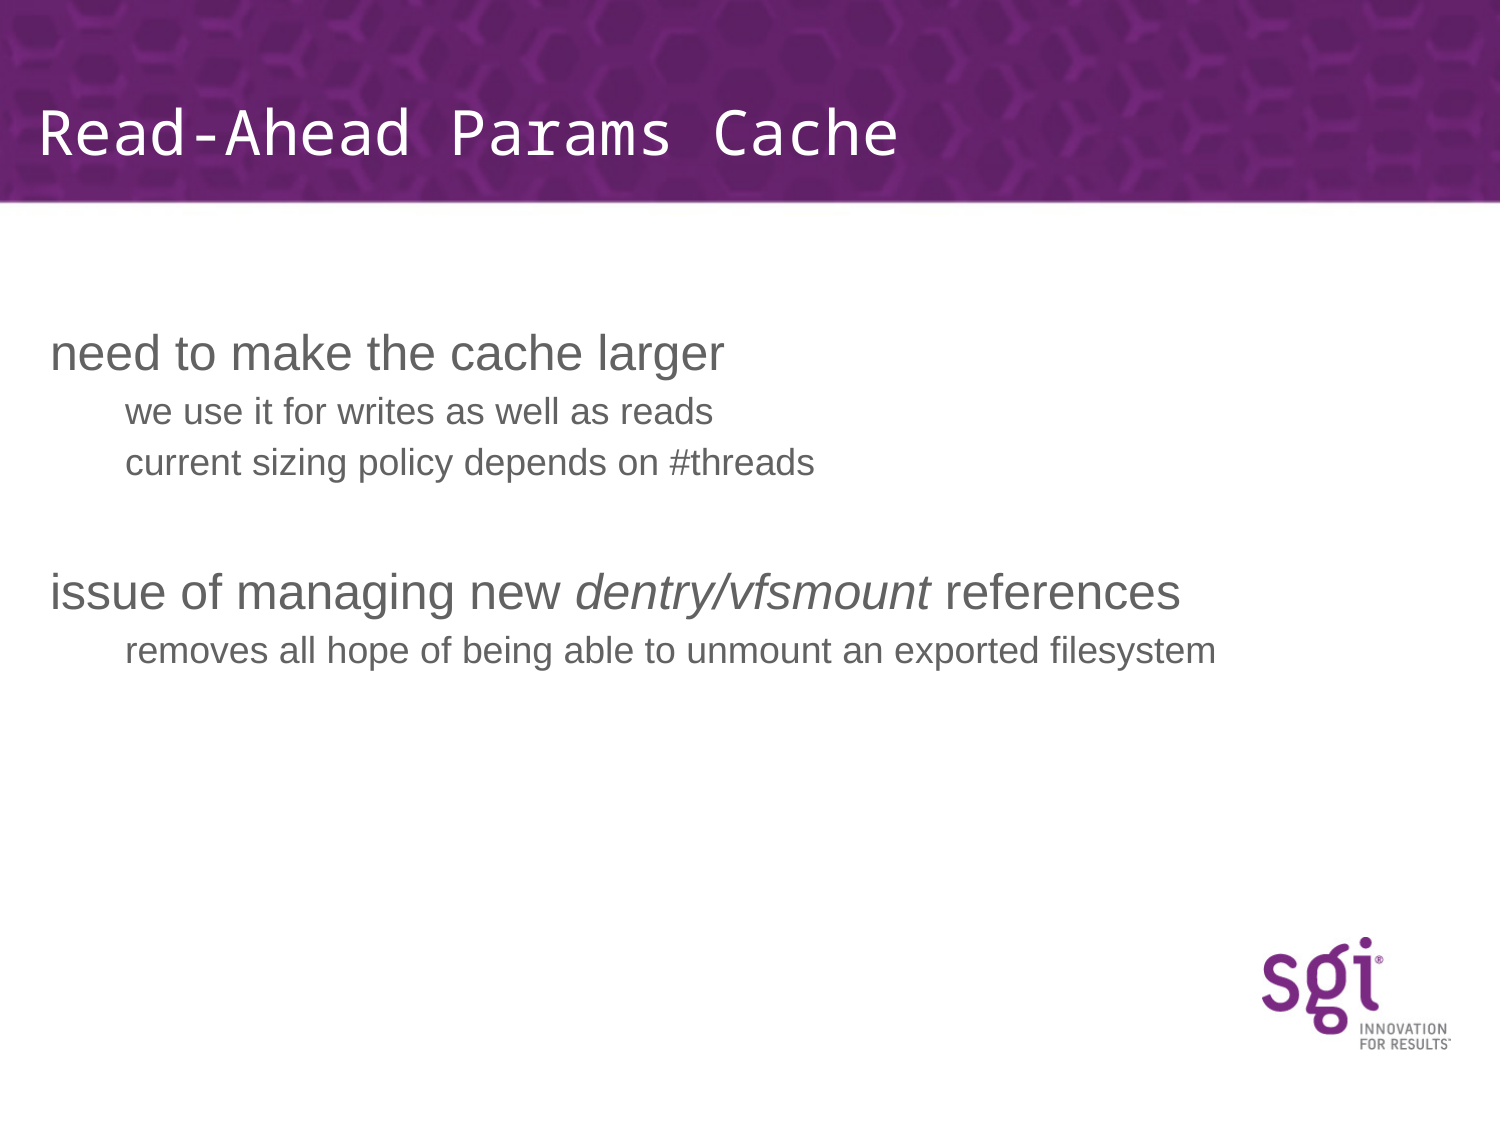

# Read-Ahead Params Cache
need to make the cache larger
we use it for writes as well as reads
current sizing policy depends on #threads
issue of managing new dentry/vfsmount references
removes all hope of being able to unmount an exported filesystem